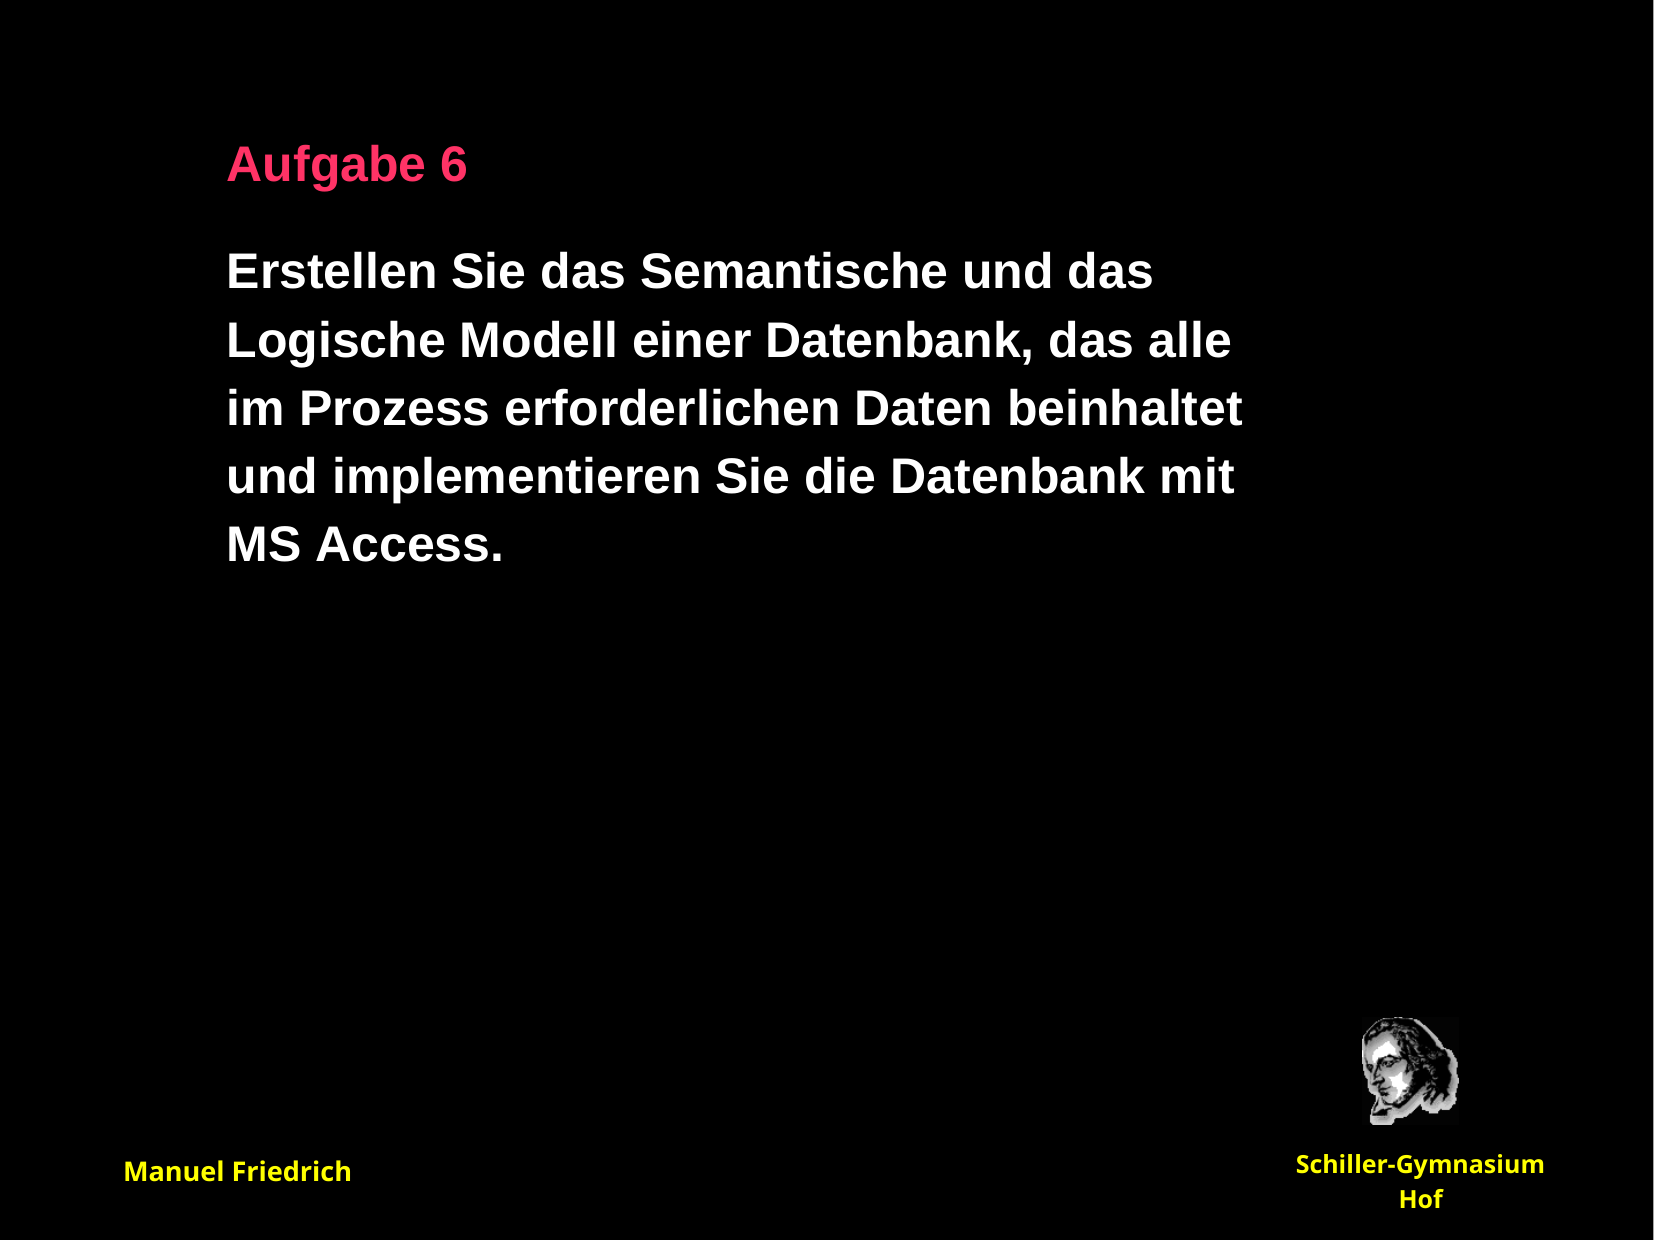

Aufgabe 6
Erstellen Sie das Semantische und das
Logische Modell einer Datenbank, das alle
im Prozess erforderlichen Daten beinhaltet
und implementieren Sie die Datenbank mit
MS Access.
Schiller-Gymnasium
Hof
Manuel Friedrich